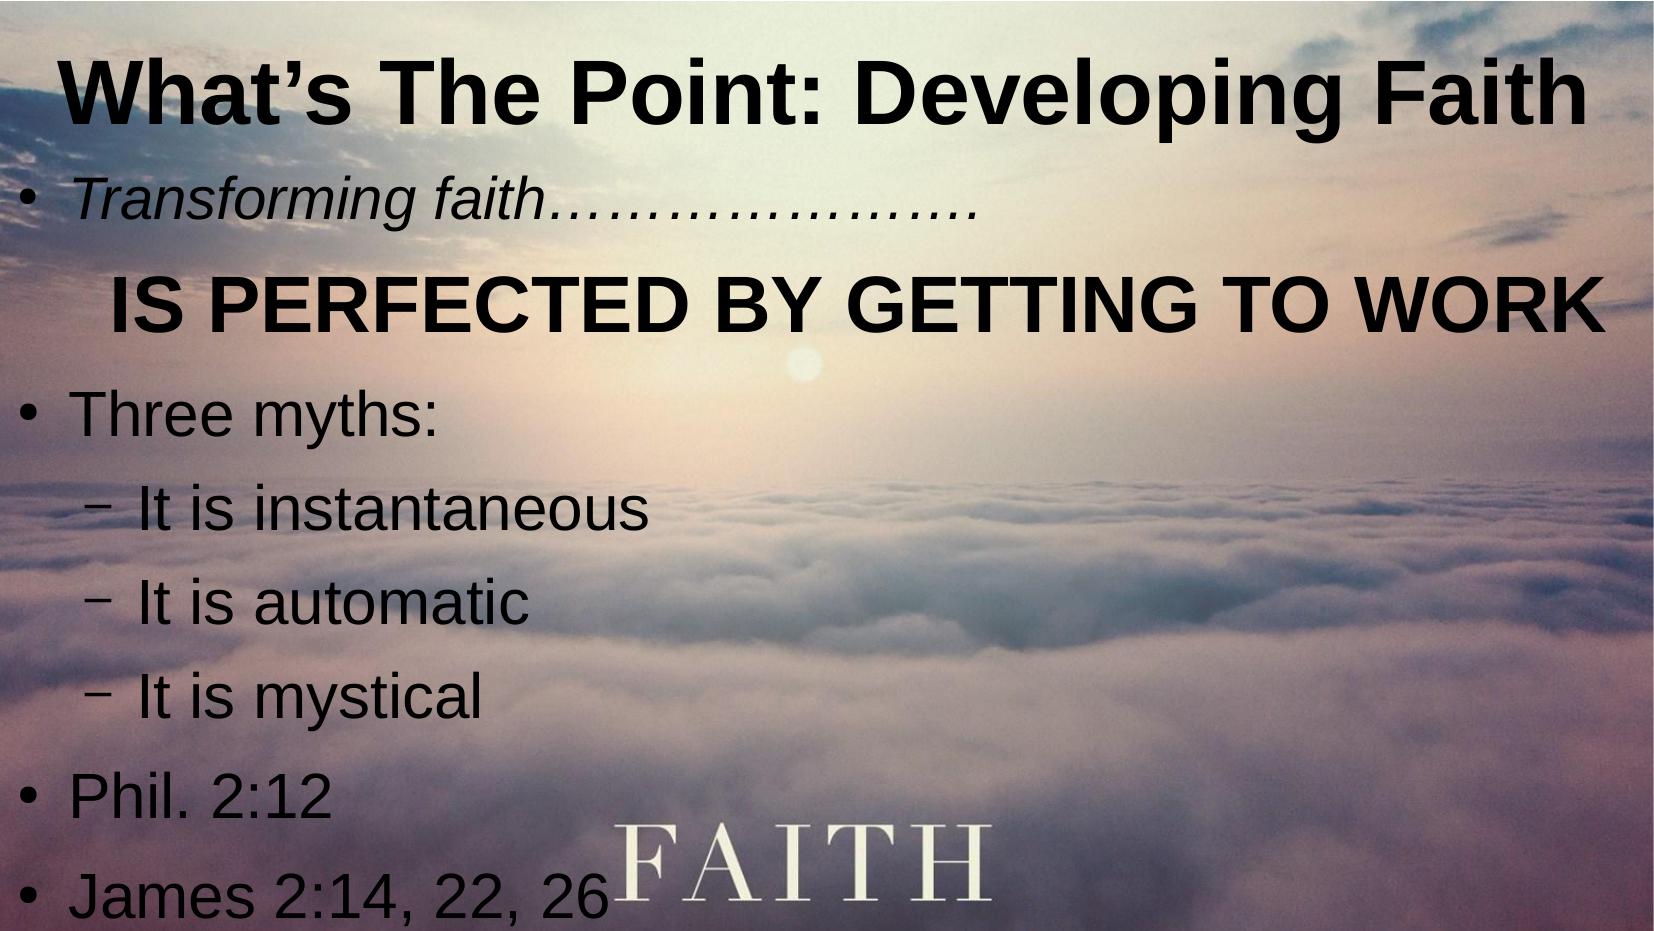

# What’s The Point: Developing Faith
Transforming faith………………….
IS PERFECTED BY GETTING TO WORK
Three myths:
It is instantaneous
It is automatic
It is mystical
Phil. 2:12
James 2:14, 22, 26